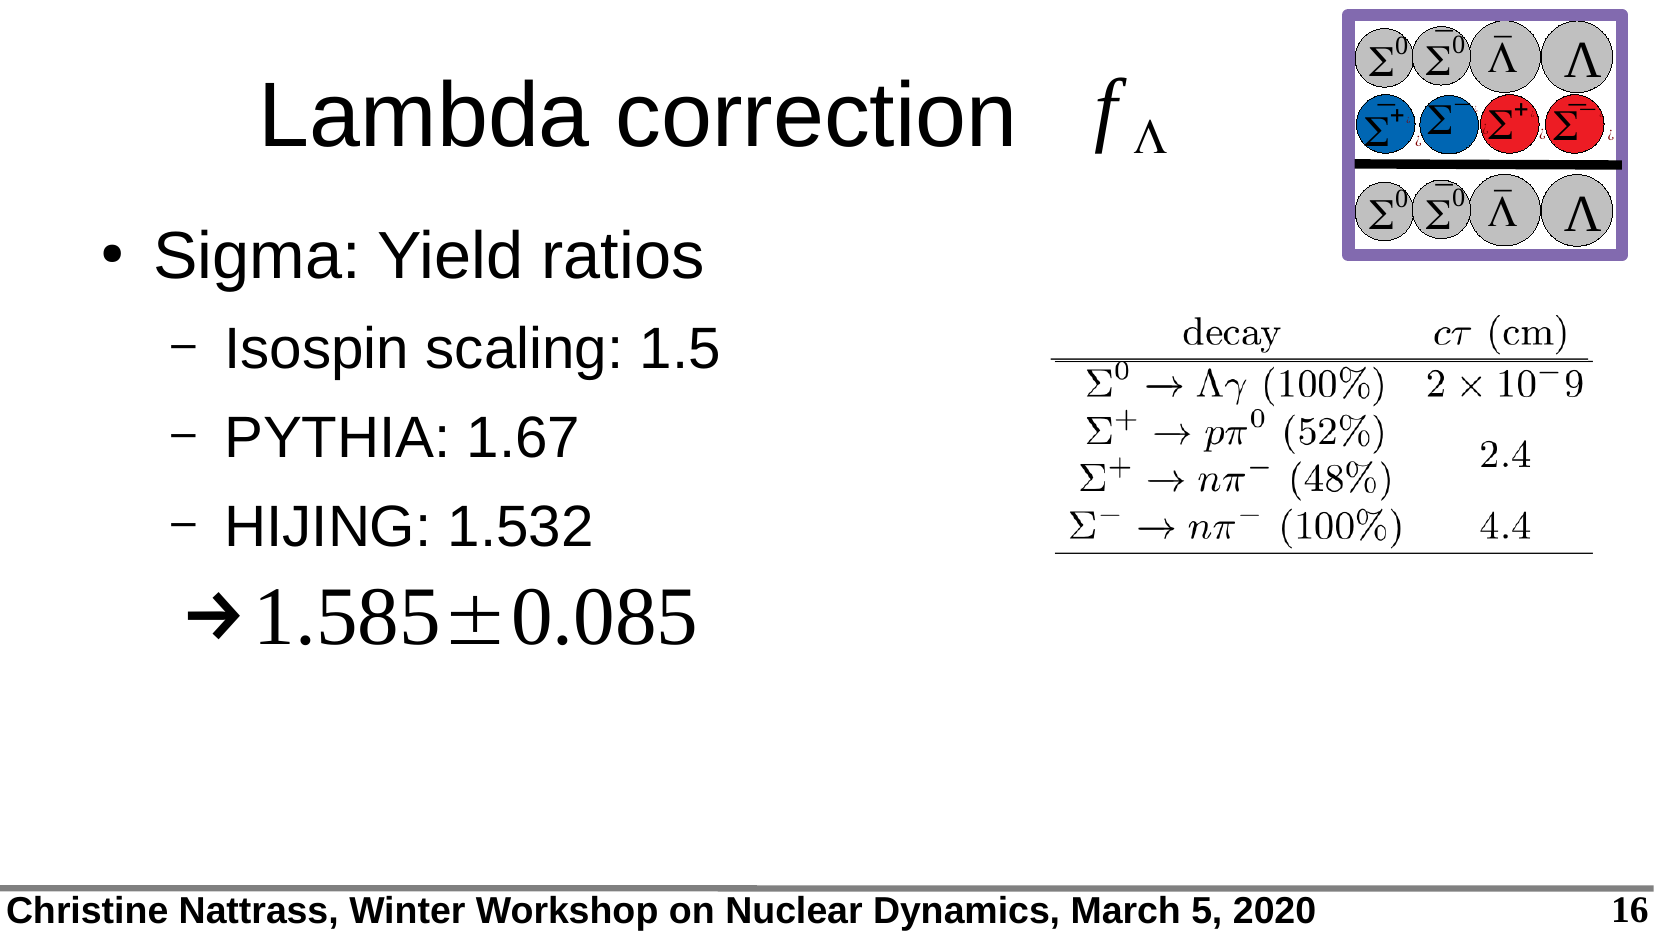

Λ
Λ
# Lambda correction
Sigma: Yield ratios
Isospin scaling: 1.5
PYTHIA: 1.67
HIJING: 1.532
16